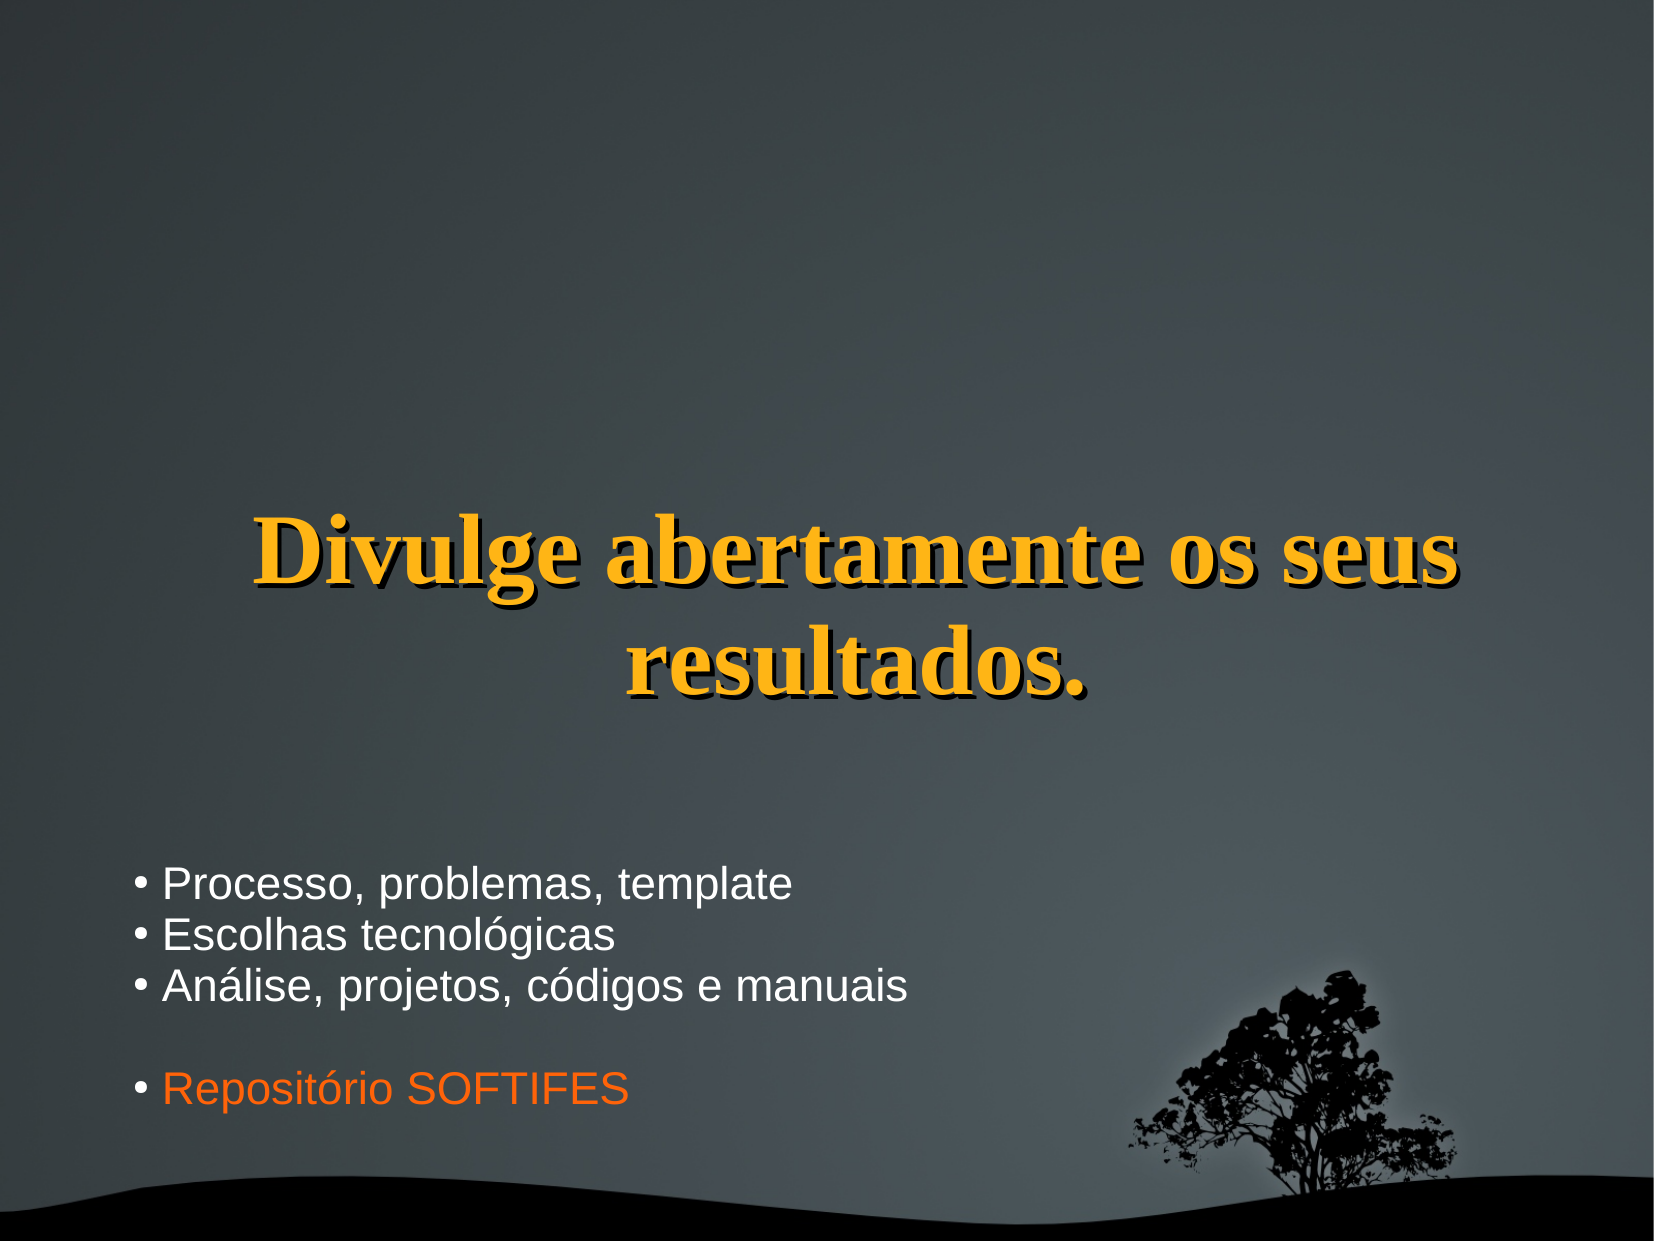

# Divulge abertamente os seus resultados.
 Processo, problemas, template
 Escolhas tecnológicas
 Análise, projetos, códigos e manuais
 Repositório SOFTIFES